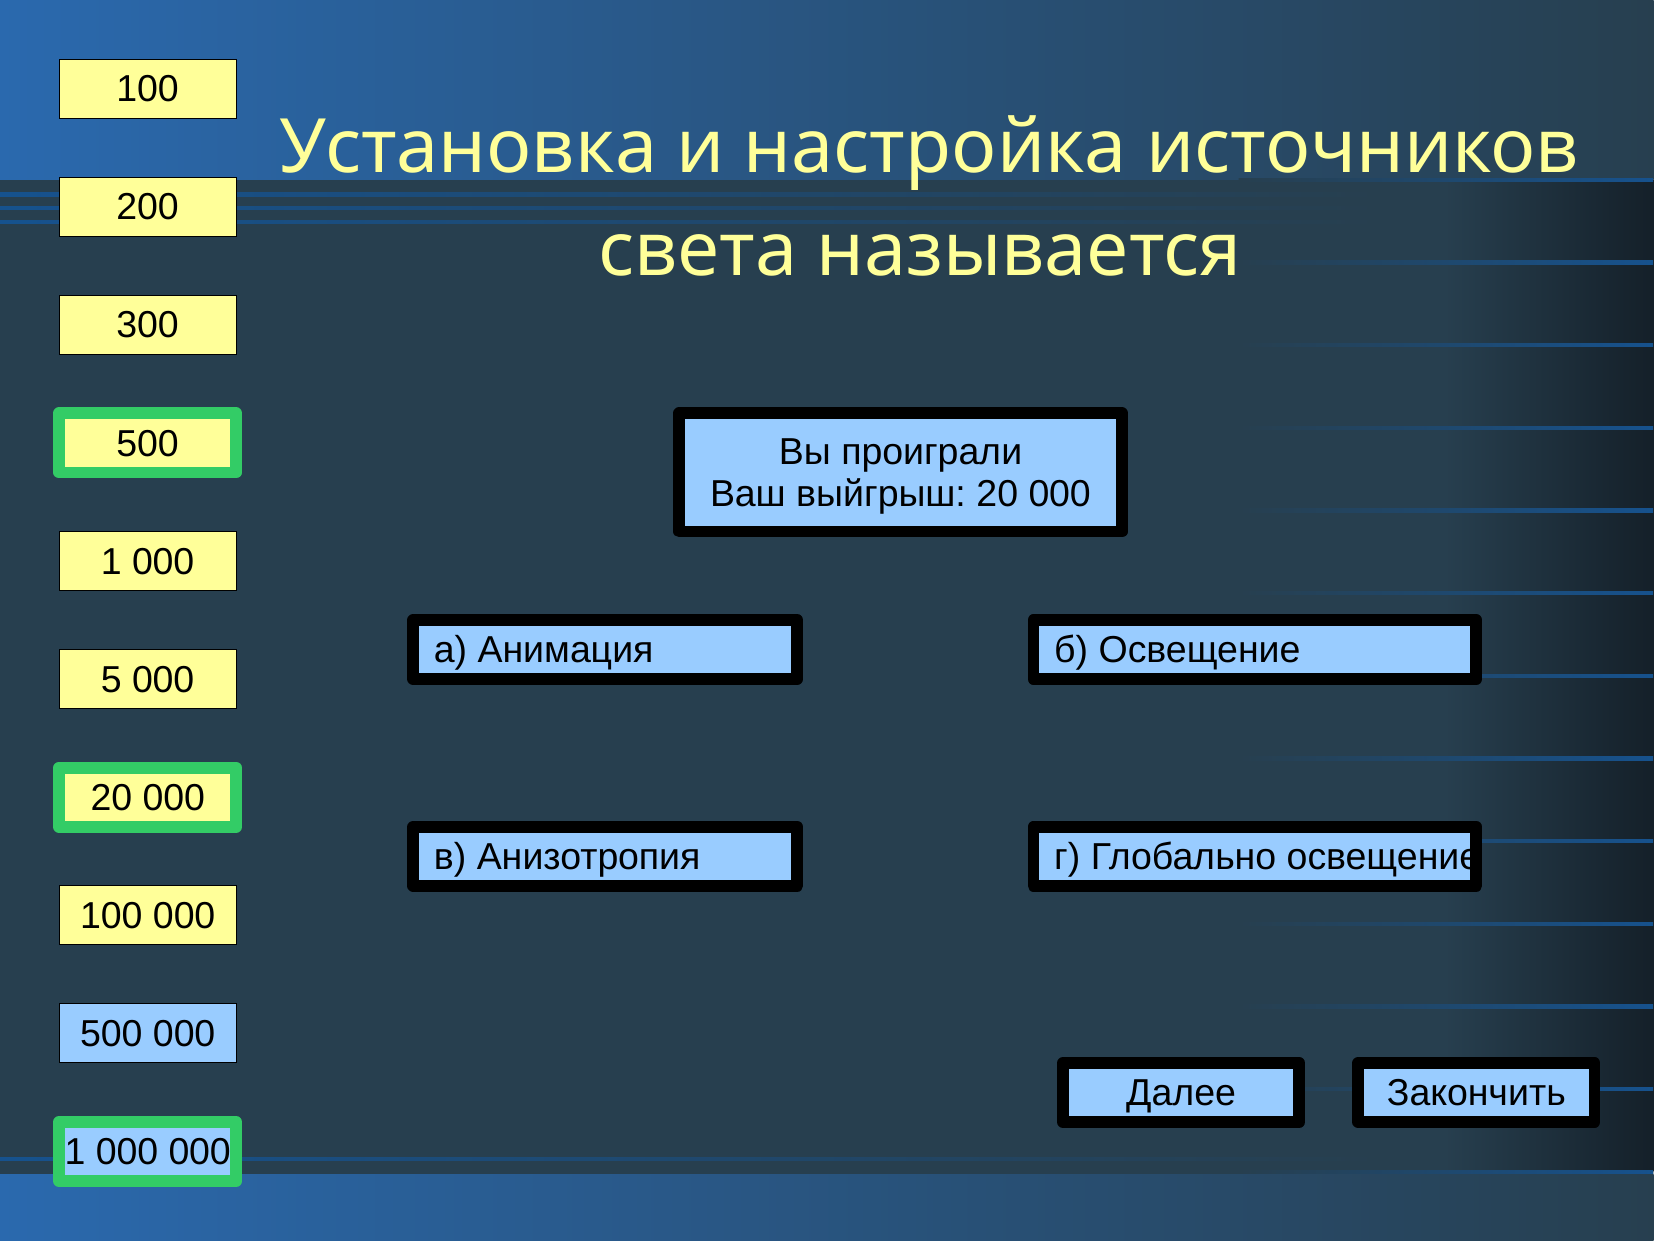

100
Установка и настройка источников света называется
200
300
500
Вы проиграли
Ваш выйгрыш: 20 000
1 000
а) Анимация
б) Освещение
5 000
20 000
в) Анизотропия
г) Глобально освещение
100 000
500 000
Далее
Закончить
1 000 000